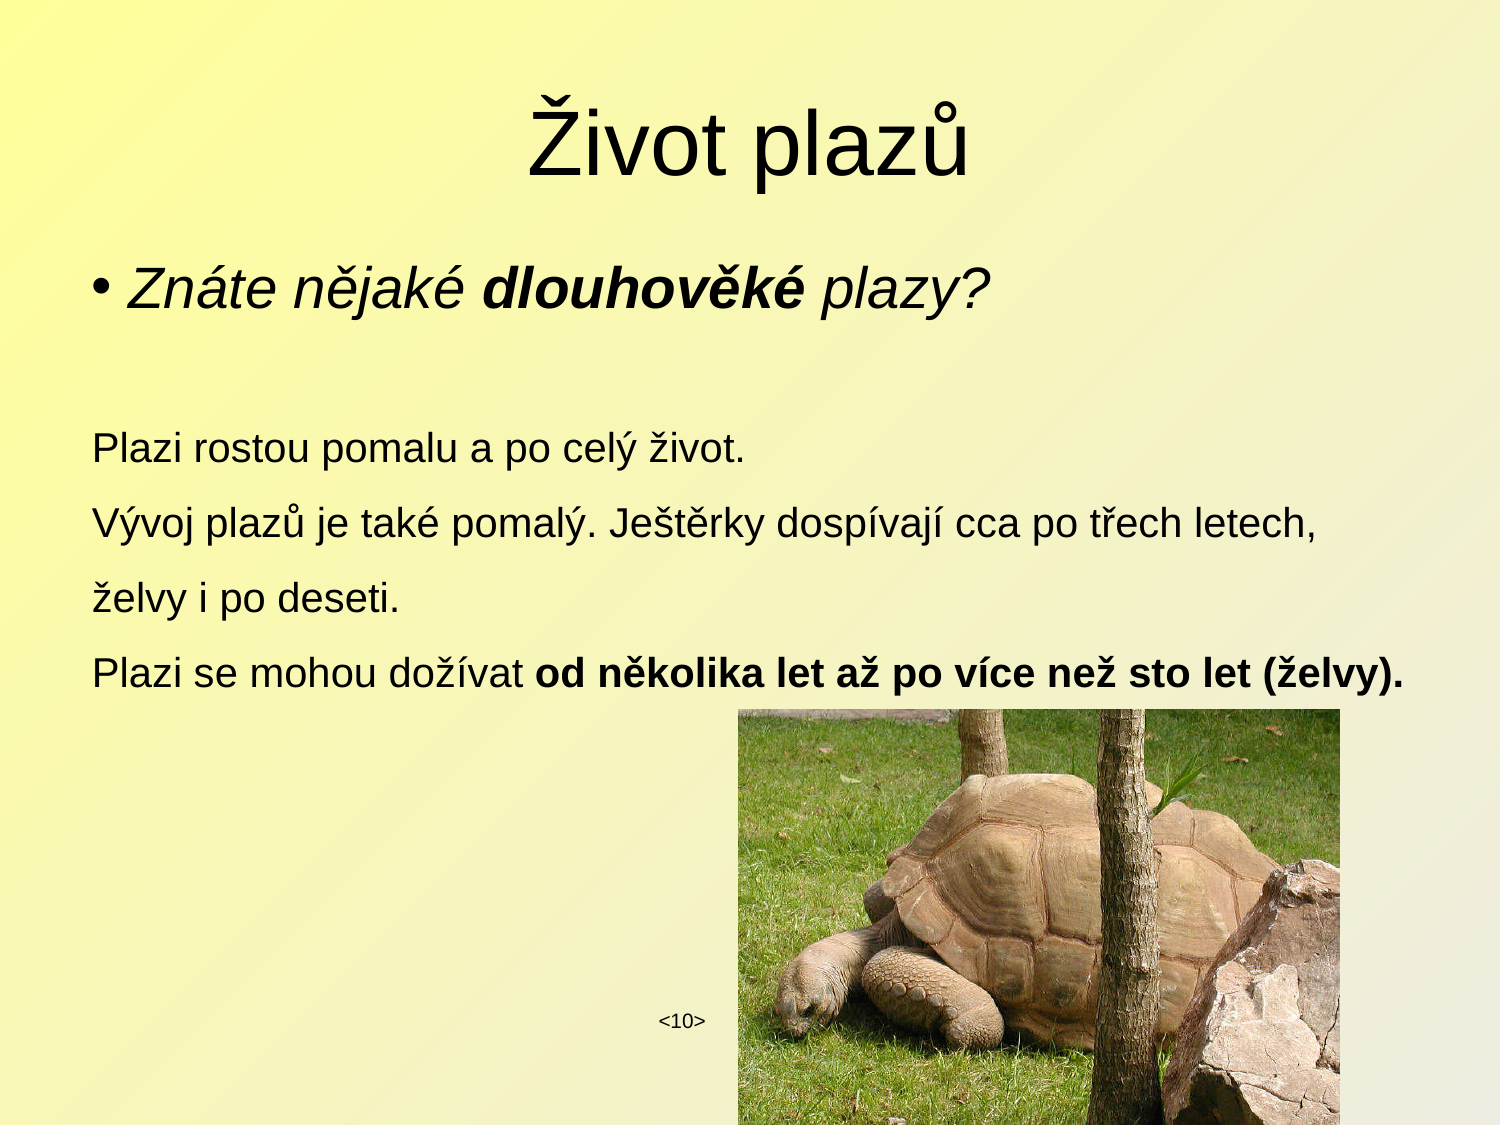

# Život plazů
 Znáte nějaké dlouhověké plazy?
Plazi rostou pomalu a po celý život.
Vývoj plazů je také pomalý. Ještěrky dospívají cca po třech letech, želvy i po deseti.
Plazi se mohou dožívat od několika let až po více než sto let (želvy).
<10>